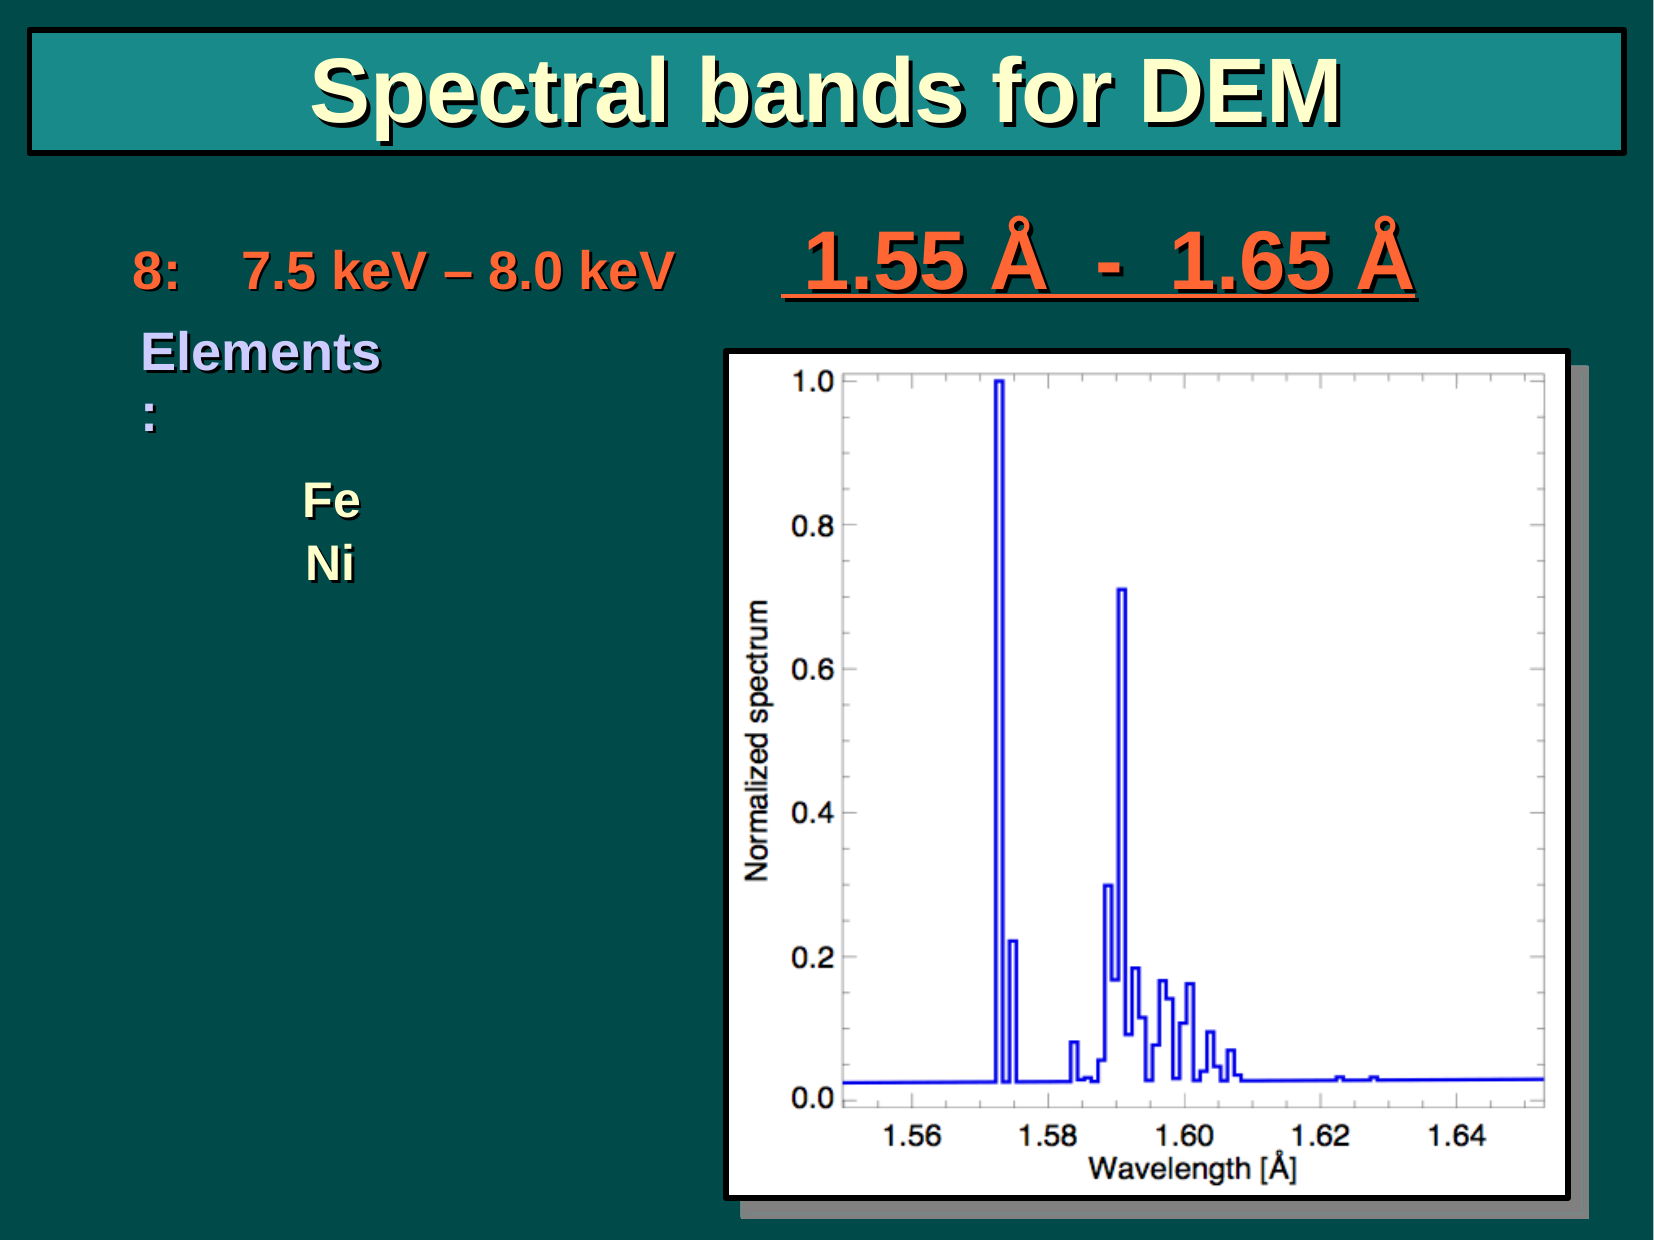

Spectral bands for DEM
8: 7.5 keV – 8.0 keV 1.55 Å - 1.65 Å
Elements:
 Fe
 Ni